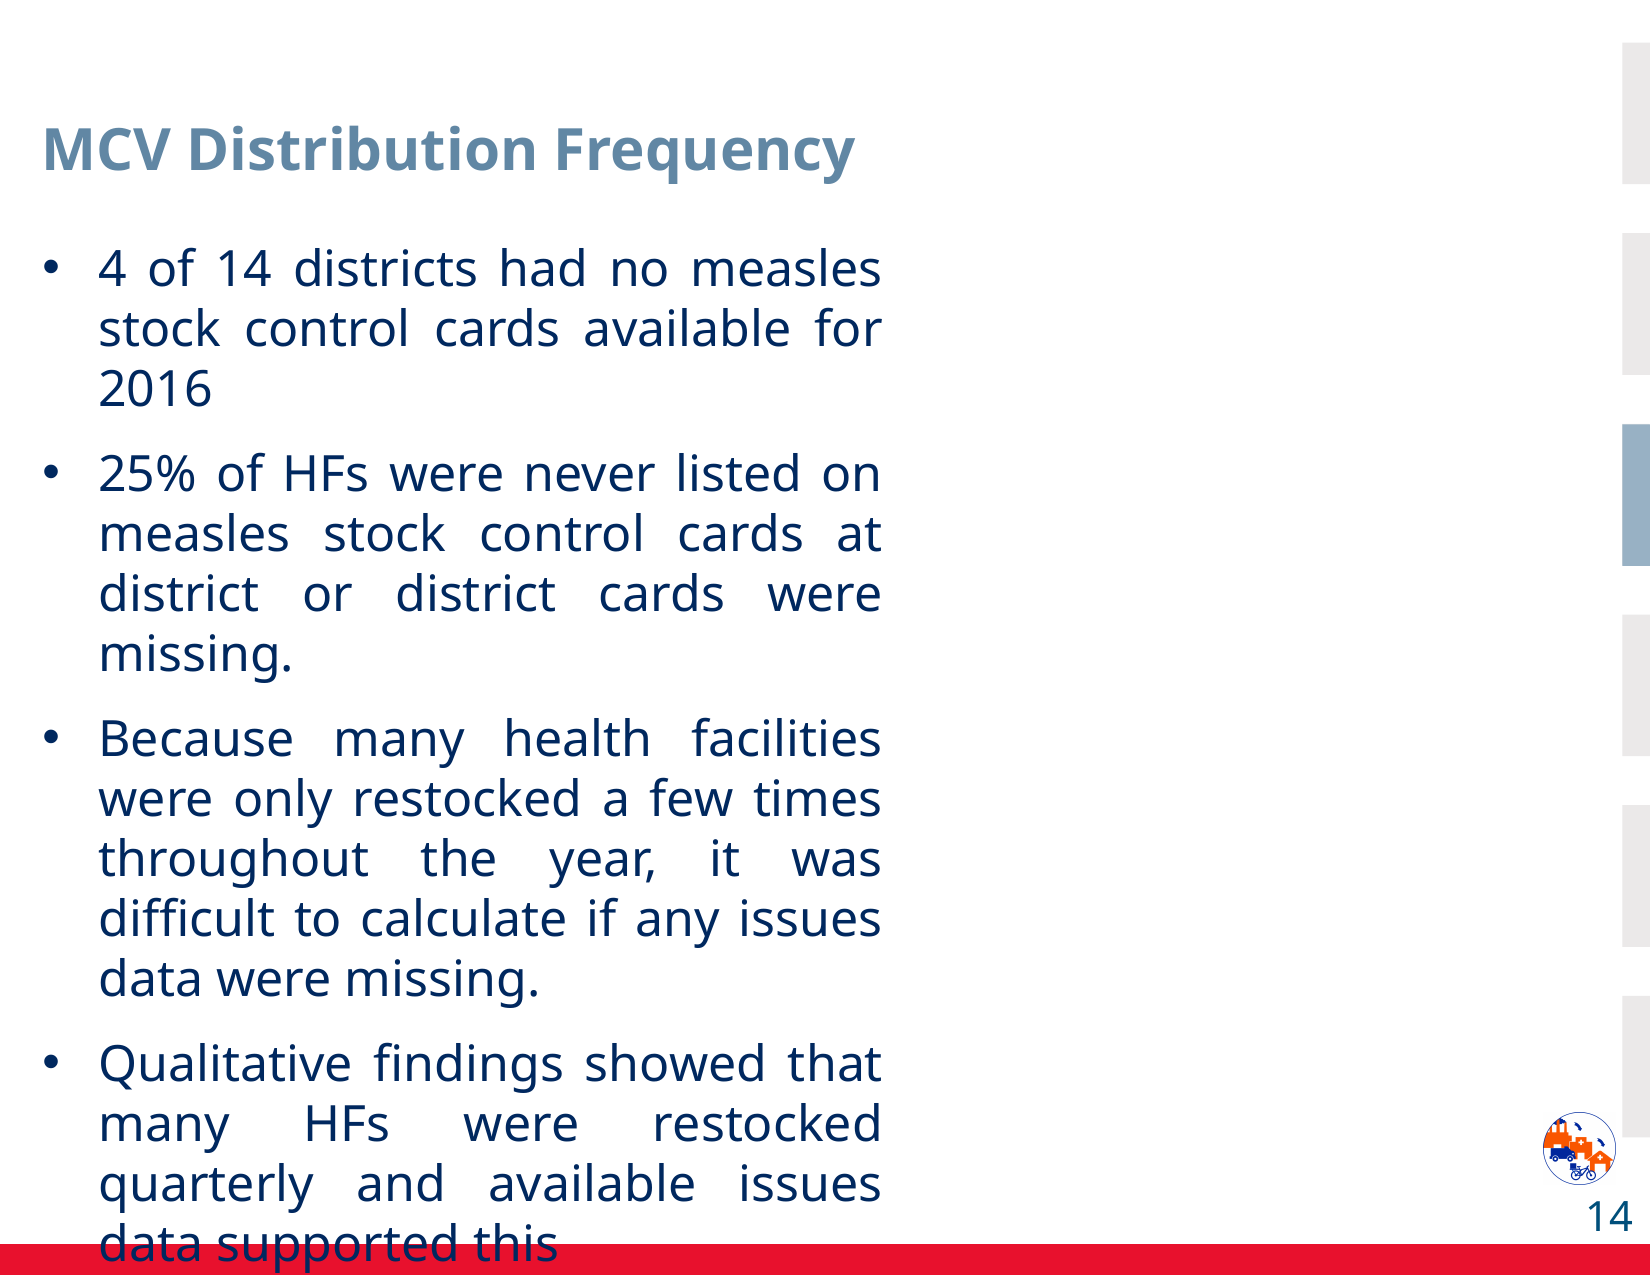

# MCV Distribution Frequency
4 of 14 districts had no measles stock control cards available for 2016
25% of HFs were never listed on measles stock control cards at district or district cards were missing.
Because many health facilities were only restocked a few times throughout the year, it was difficult to calculate if any issues data were missing.
Qualitative findings showed that many HFs were restocked quarterly and available issues data supported this